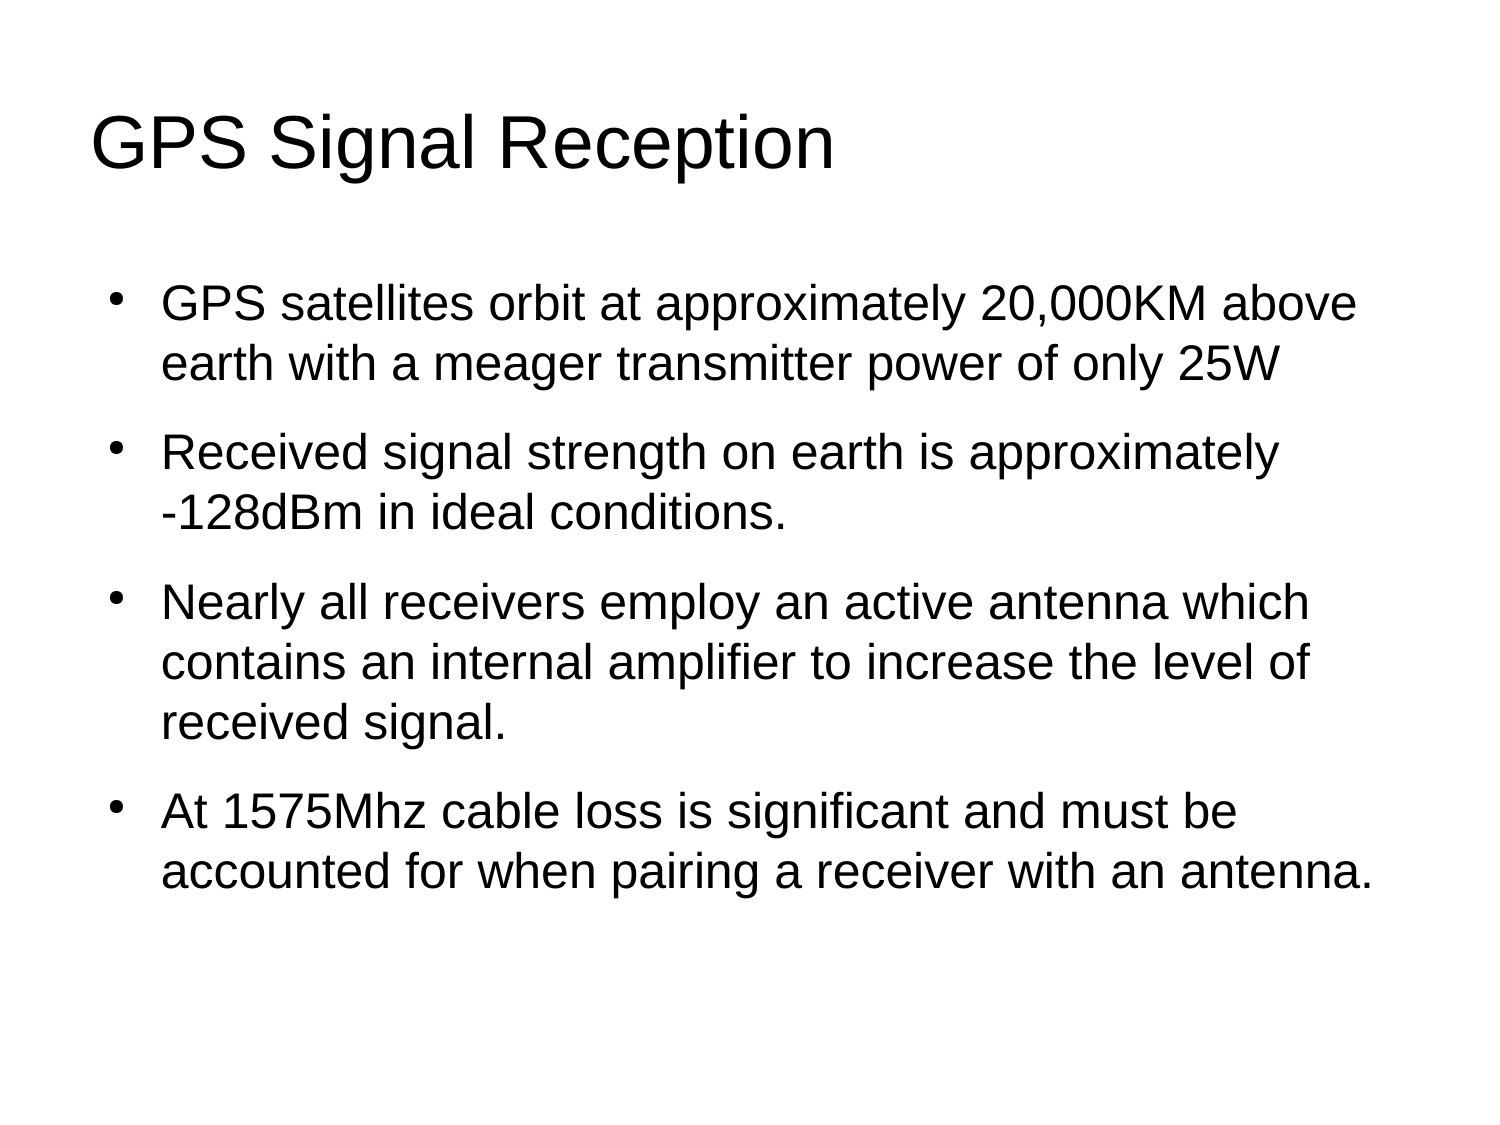

# GPS Signal Reception
GPS satellites orbit at approximately 20,000KM above earth with a meager transmitter power of only 25W
Received signal strength on earth is approximately -128dBm in ideal conditions.
Nearly all receivers employ an active antenna which contains an internal amplifier to increase the level of received signal.
At 1575Mhz cable loss is significant and must be accounted for when pairing a receiver with an antenna.